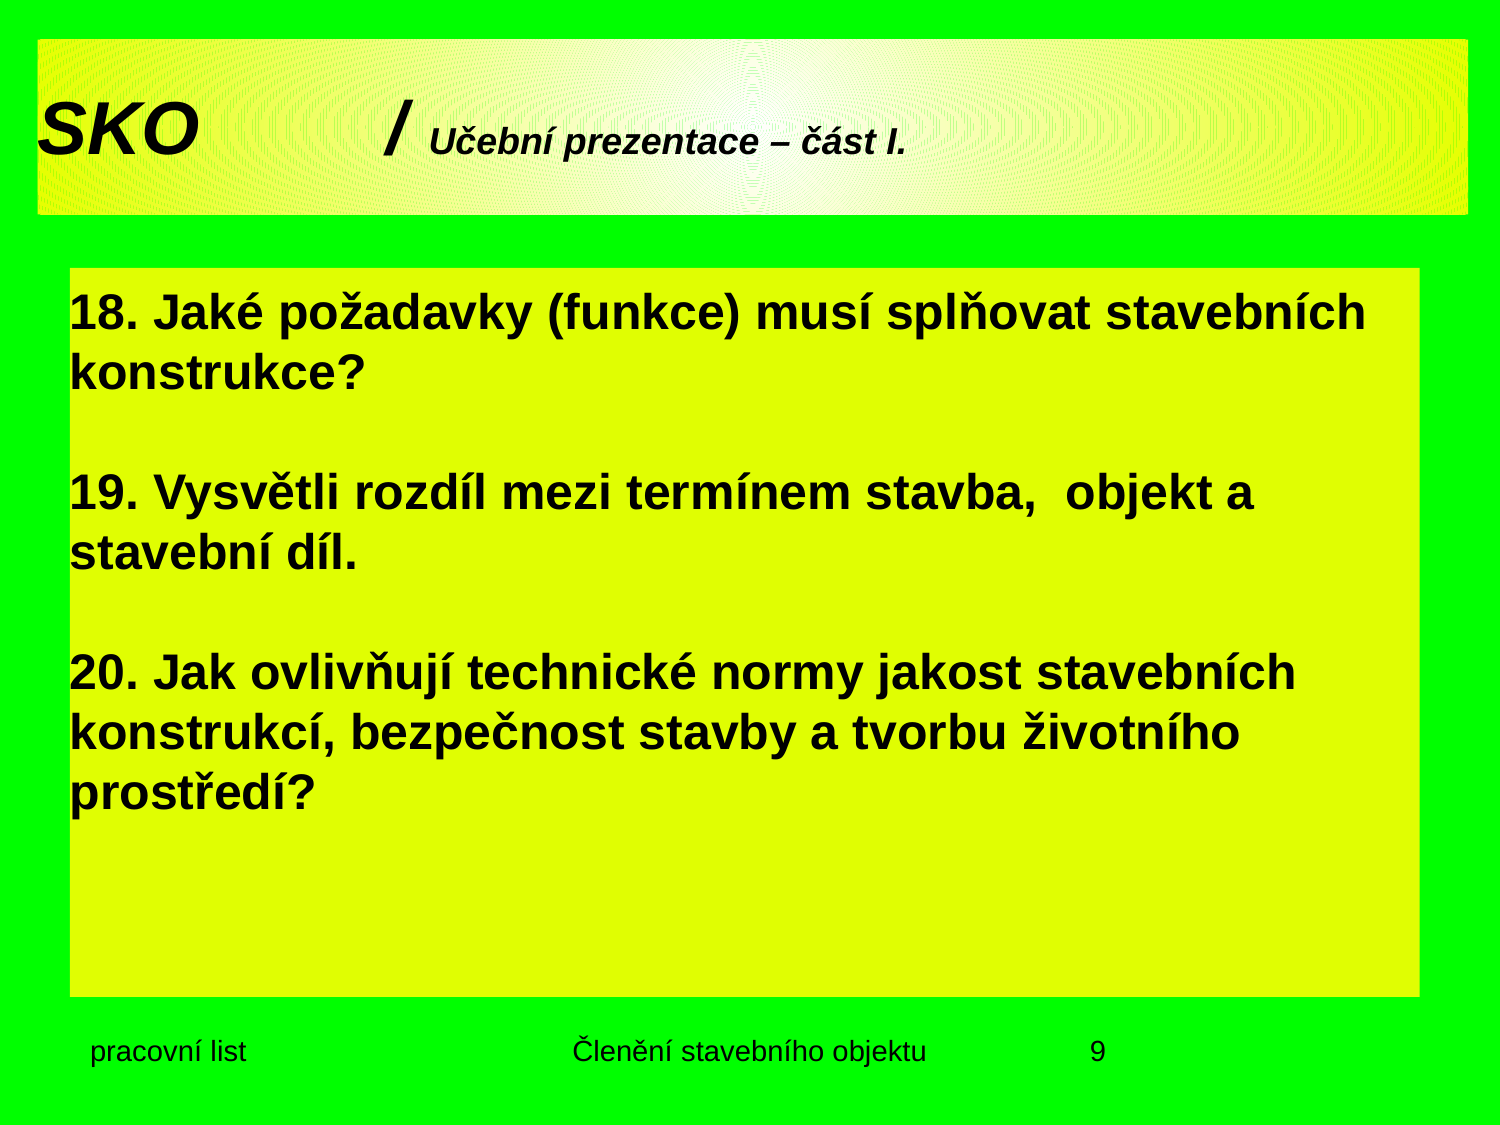

SKO / Učební prezentace – část I.
18. Jaké požadavky (funkce) musí splňovat stavebních konstrukce?
19. Vysvětli rozdíl mezi termínem stavba, objekt a stavební díl.
20. Jak ovlivňují technické normy jakost stavebních konstrukcí, bezpečnost stavby a tvorbu životního prostředí?
pracovní list
Členění stavebního objektu